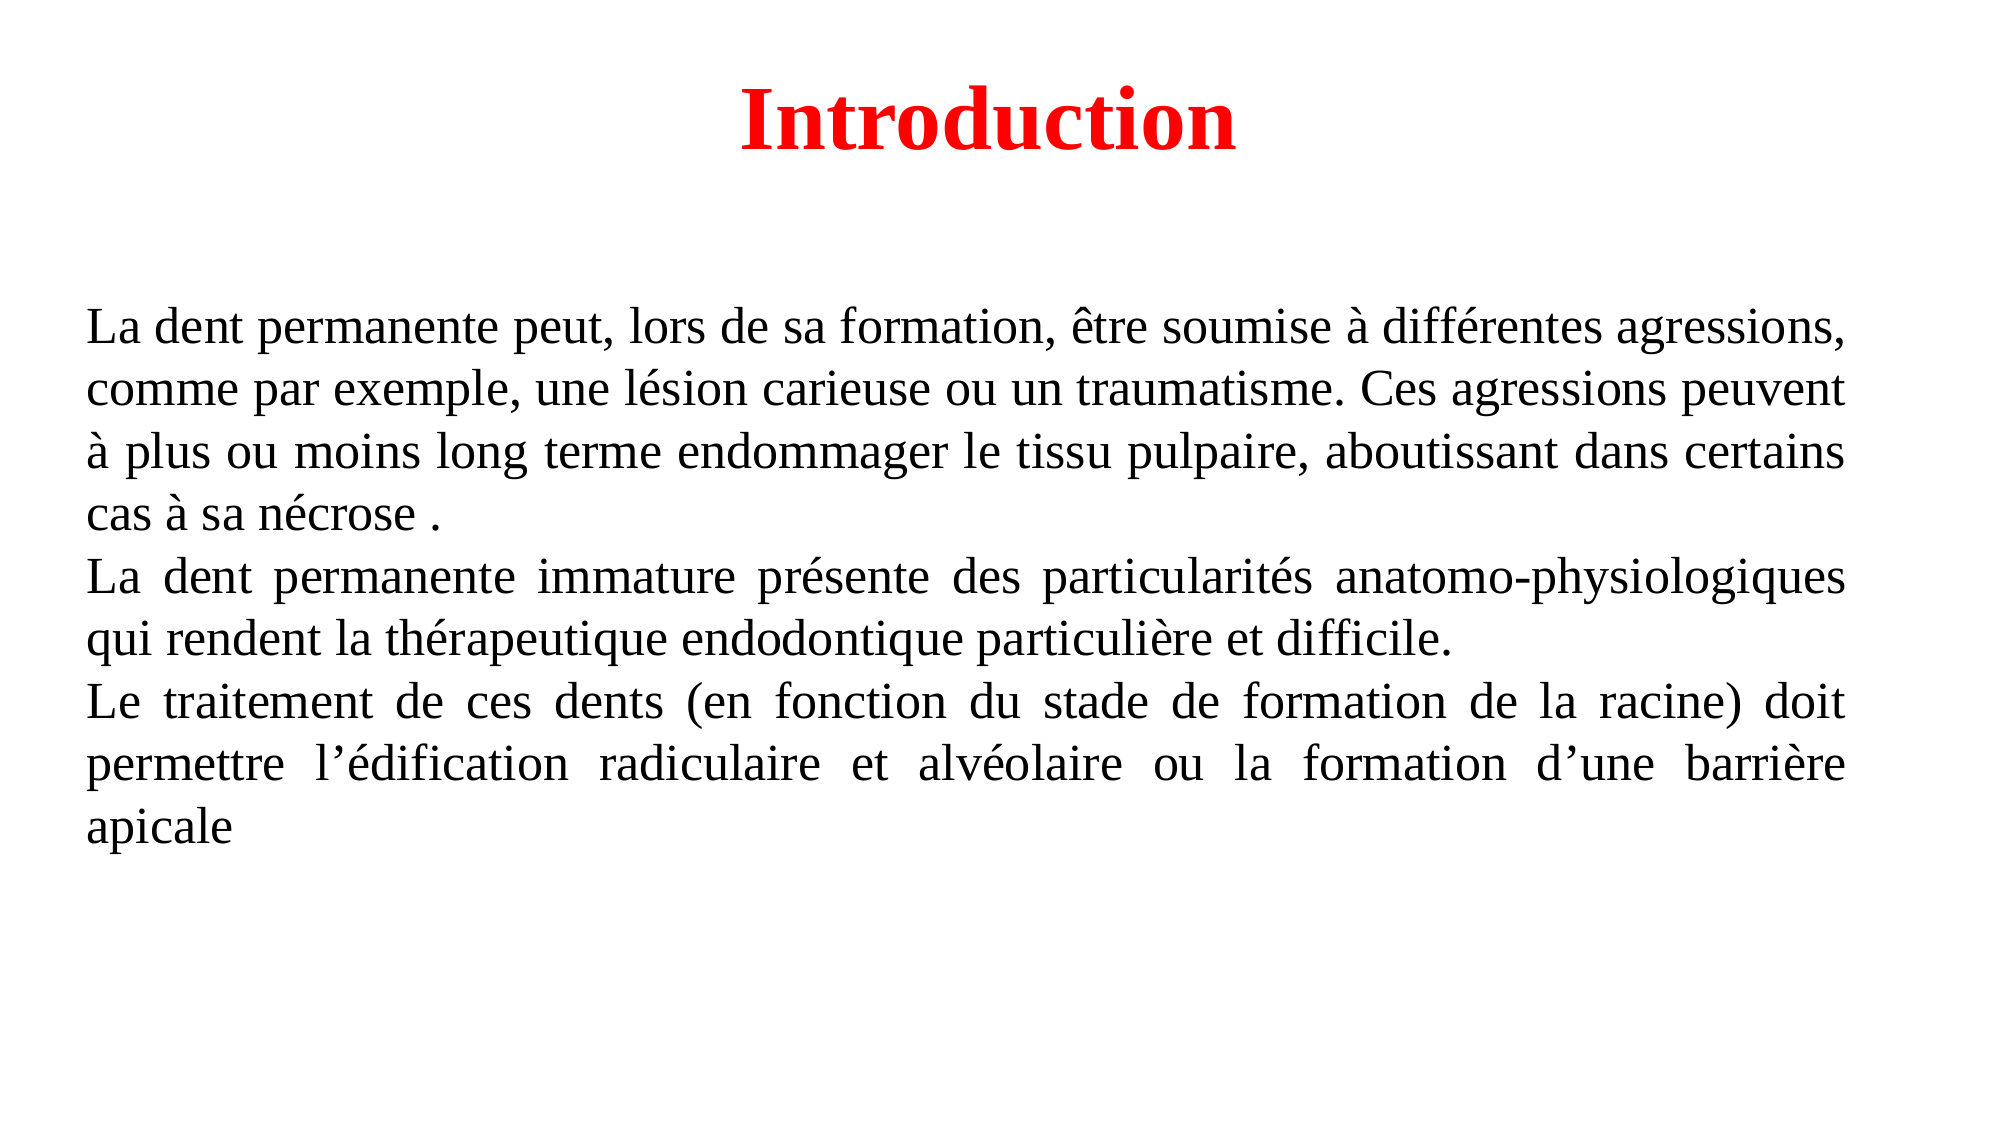

# Introduction
La dent permanente peut, lors de sa formation, être soumise à différentes agressions, comme par exemple, une lésion carieuse ou un traumatisme. Ces agressions peuvent à plus ou moins long terme endommager le tissu pulpaire, aboutissant dans certains cas à sa nécrose .
La dent permanente immature présente des particularités anatomo-physiologiques qui rendent la thérapeutique endodontique particulière et difficile.
Le traitement de ces dents (en fonction du stade de formation de la racine) doit permettre l’édification radiculaire et alvéolaire ou la formation d’une barrière apicale